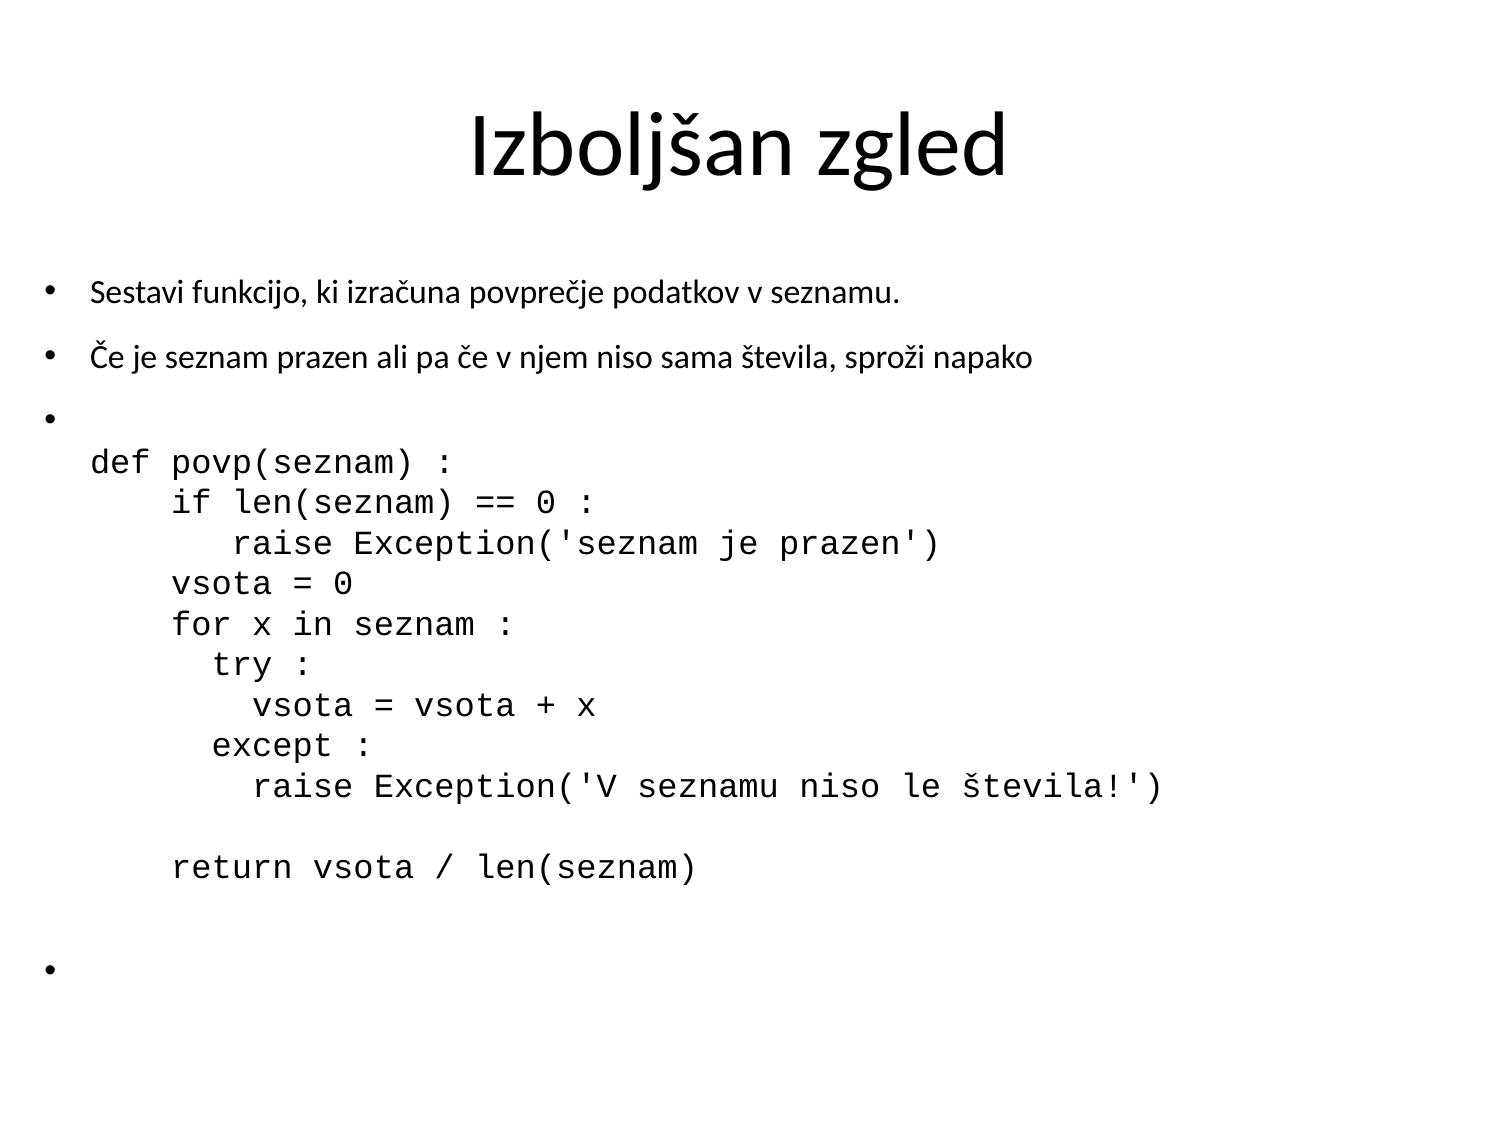

# Izboljšan zgled
Sestavi funkcijo, ki izračuna povprečje podatkov v seznamu.
Če je seznam prazen ali pa če v njem niso sama števila, sproži napako
def povp(seznam) :
 if len(seznam) == 0 :
 raise Exception('seznam je prazen')
 vsota = 0
 for x in seznam :
 try :
 vsota = vsota + x
 except :
 raise Exception('V seznamu niso le števila!')
 return vsota / len(seznam)